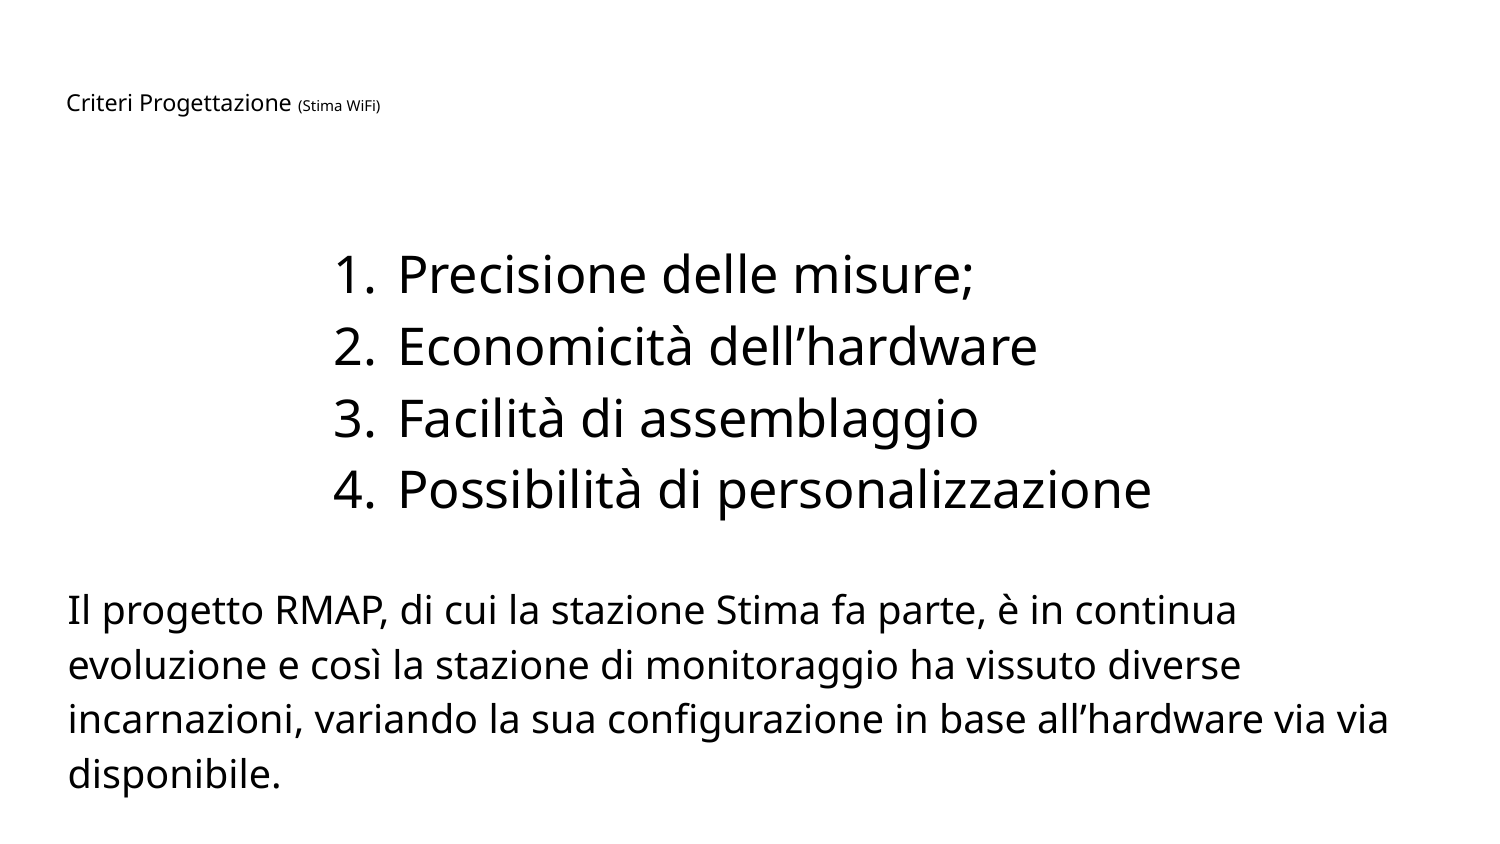

# Criteri Progettazione (Stima WiFi)
Precisione delle misure;
Economicità dell’hardware
Facilità di assemblaggio
Possibilità di personalizzazione
Il progetto RMAP, di cui la stazione Stima fa parte, è in continua evoluzione e così la stazione di monitoraggio ha vissuto diverse incarnazioni, variando la sua configurazione in base all’hardware via via disponibile.